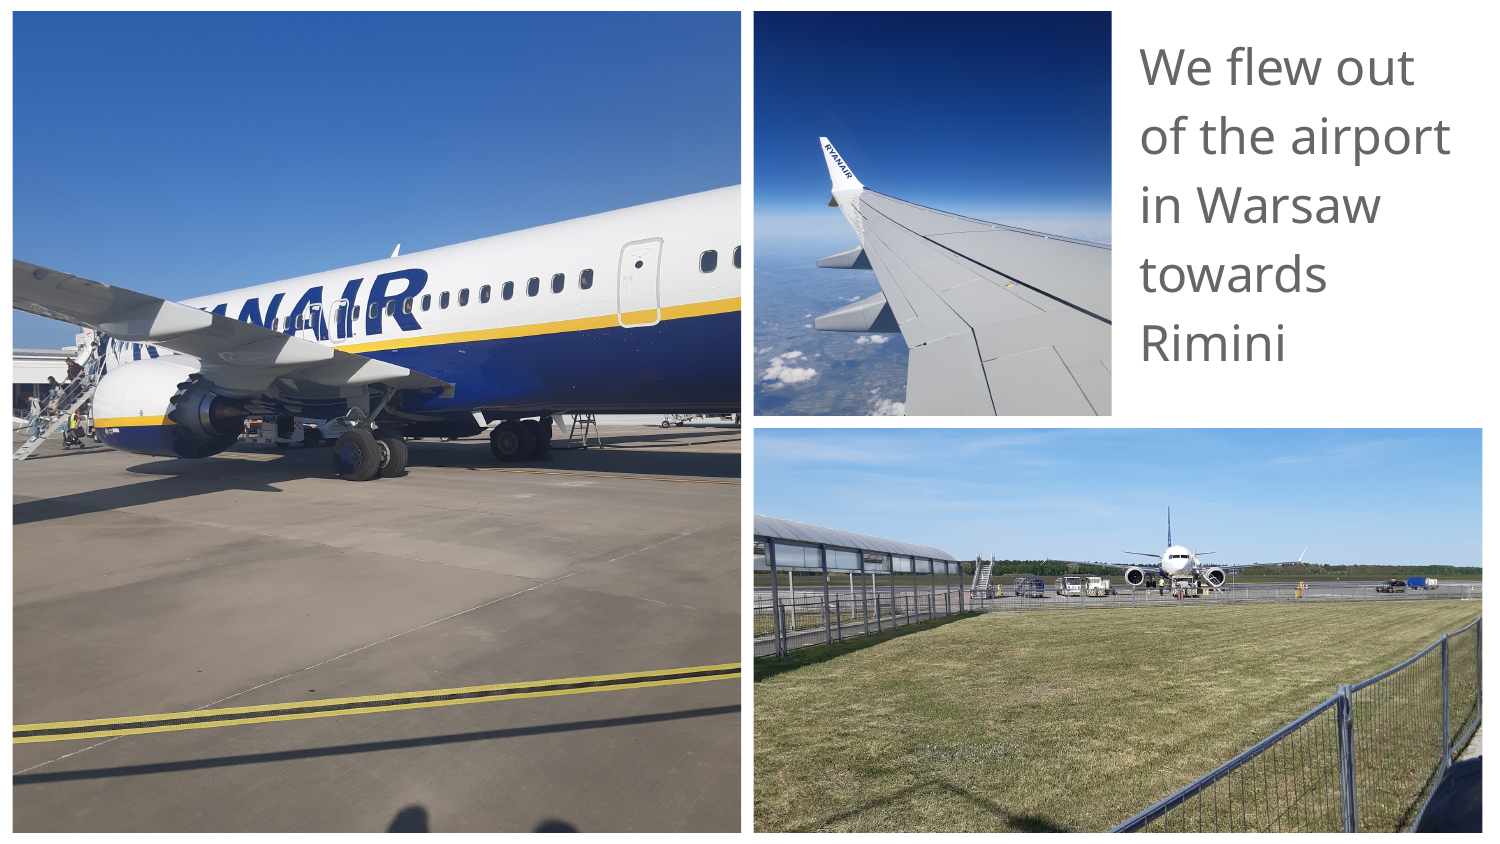

# We flew out of the airport in Warsaw towards Rimini